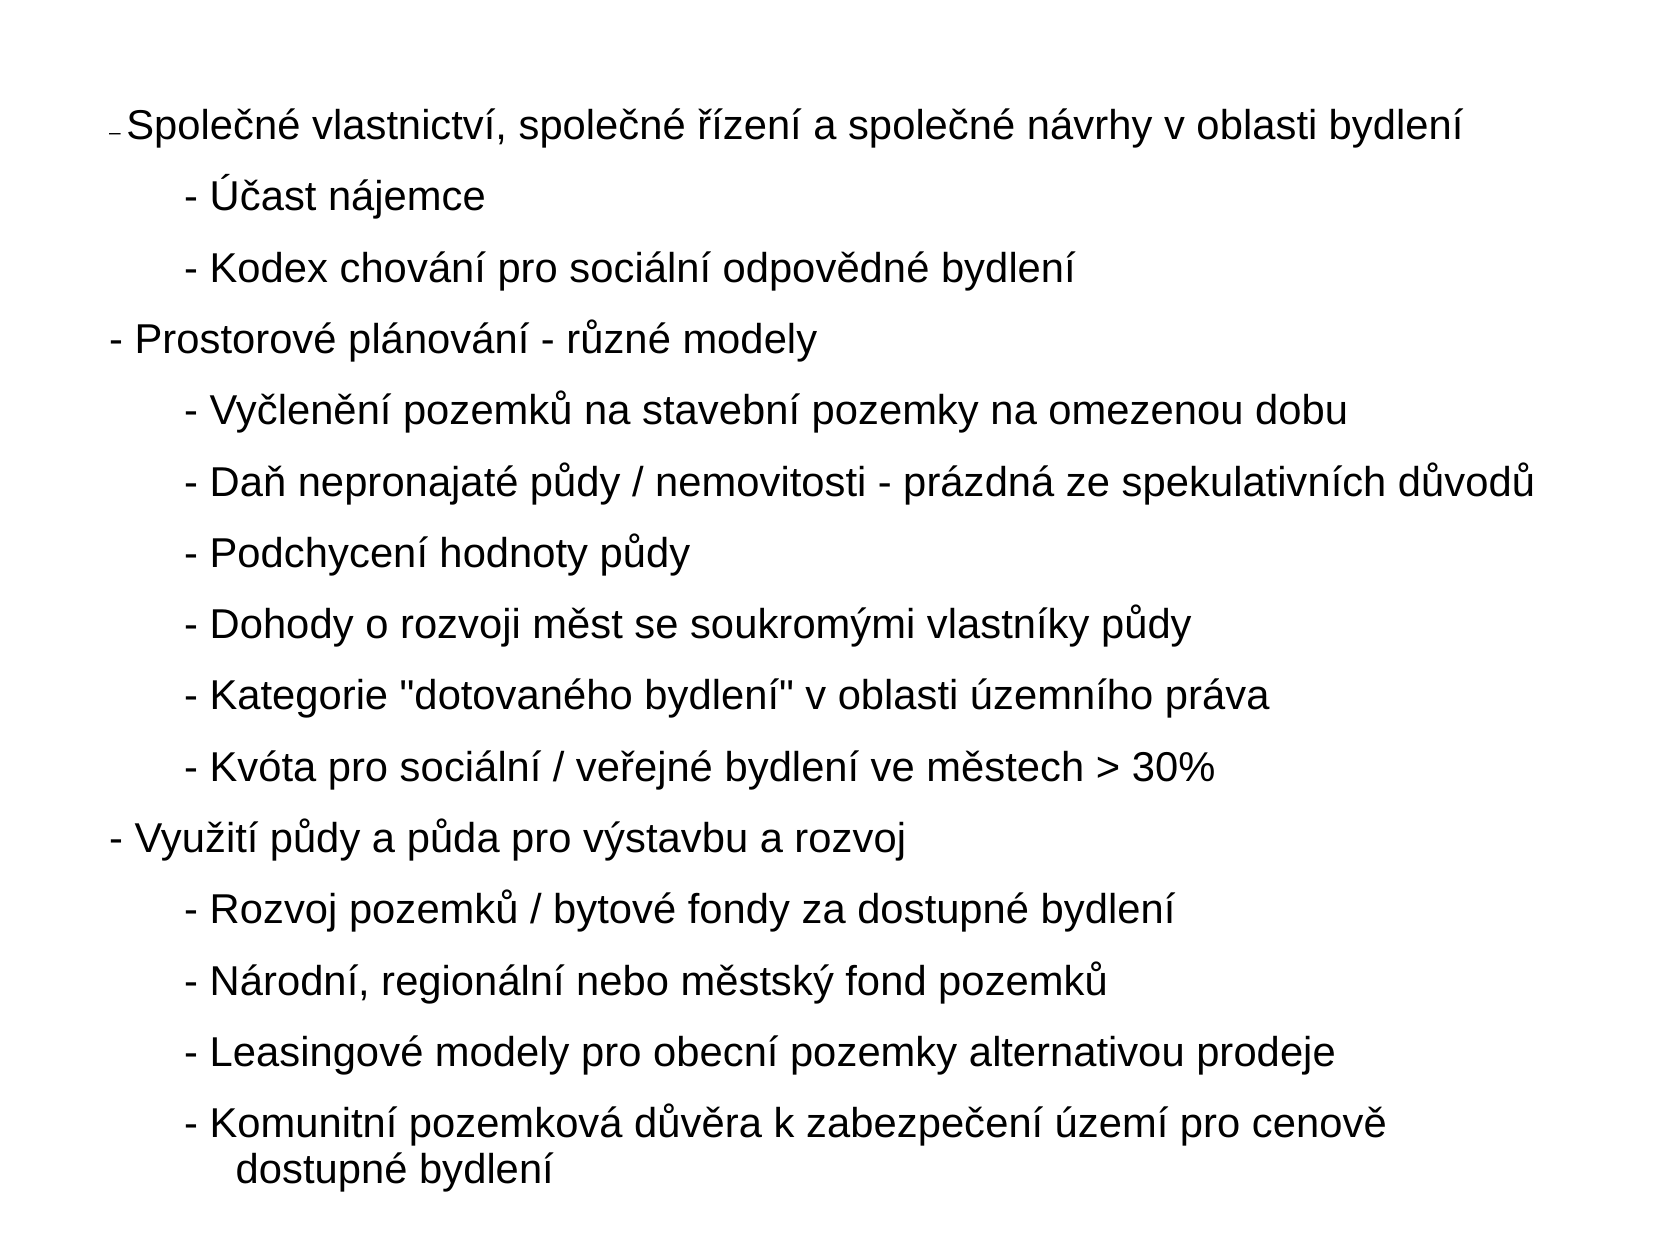

– Společné vlastnictví, společné řízení a společné návrhy v oblasti bydlení
	- Účast nájemce
	- Kodex chování pro sociální odpovědné bydlení
- Prostorové plánování - různé modely
	- Vyčlenění pozemků na stavební pozemky na omezenou dobu
	- Daň nepronajaté půdy / nemovitosti - prázdná ze spekulativních důvodů
	- Podchycení hodnoty půdy
	- Dohody o rozvoji měst se soukromými vlastníky půdy
	- Kategorie "dotovaného bydlení" v oblasti územního práva
	- Kvóta pro sociální / veřejné bydlení ve městech > 30%
- Využití půdy a půda pro výstavbu a rozvoj
	- Rozvoj pozemků / bytové fondy za dostupné bydlení
	- Národní, regionální nebo městský fond pozemků
	- Leasingové modely pro obecní pozemky alternativou prodeje
	- Komunitní pozemková důvěra k zabezpečení území pro cenově 		 dostupné bydlení